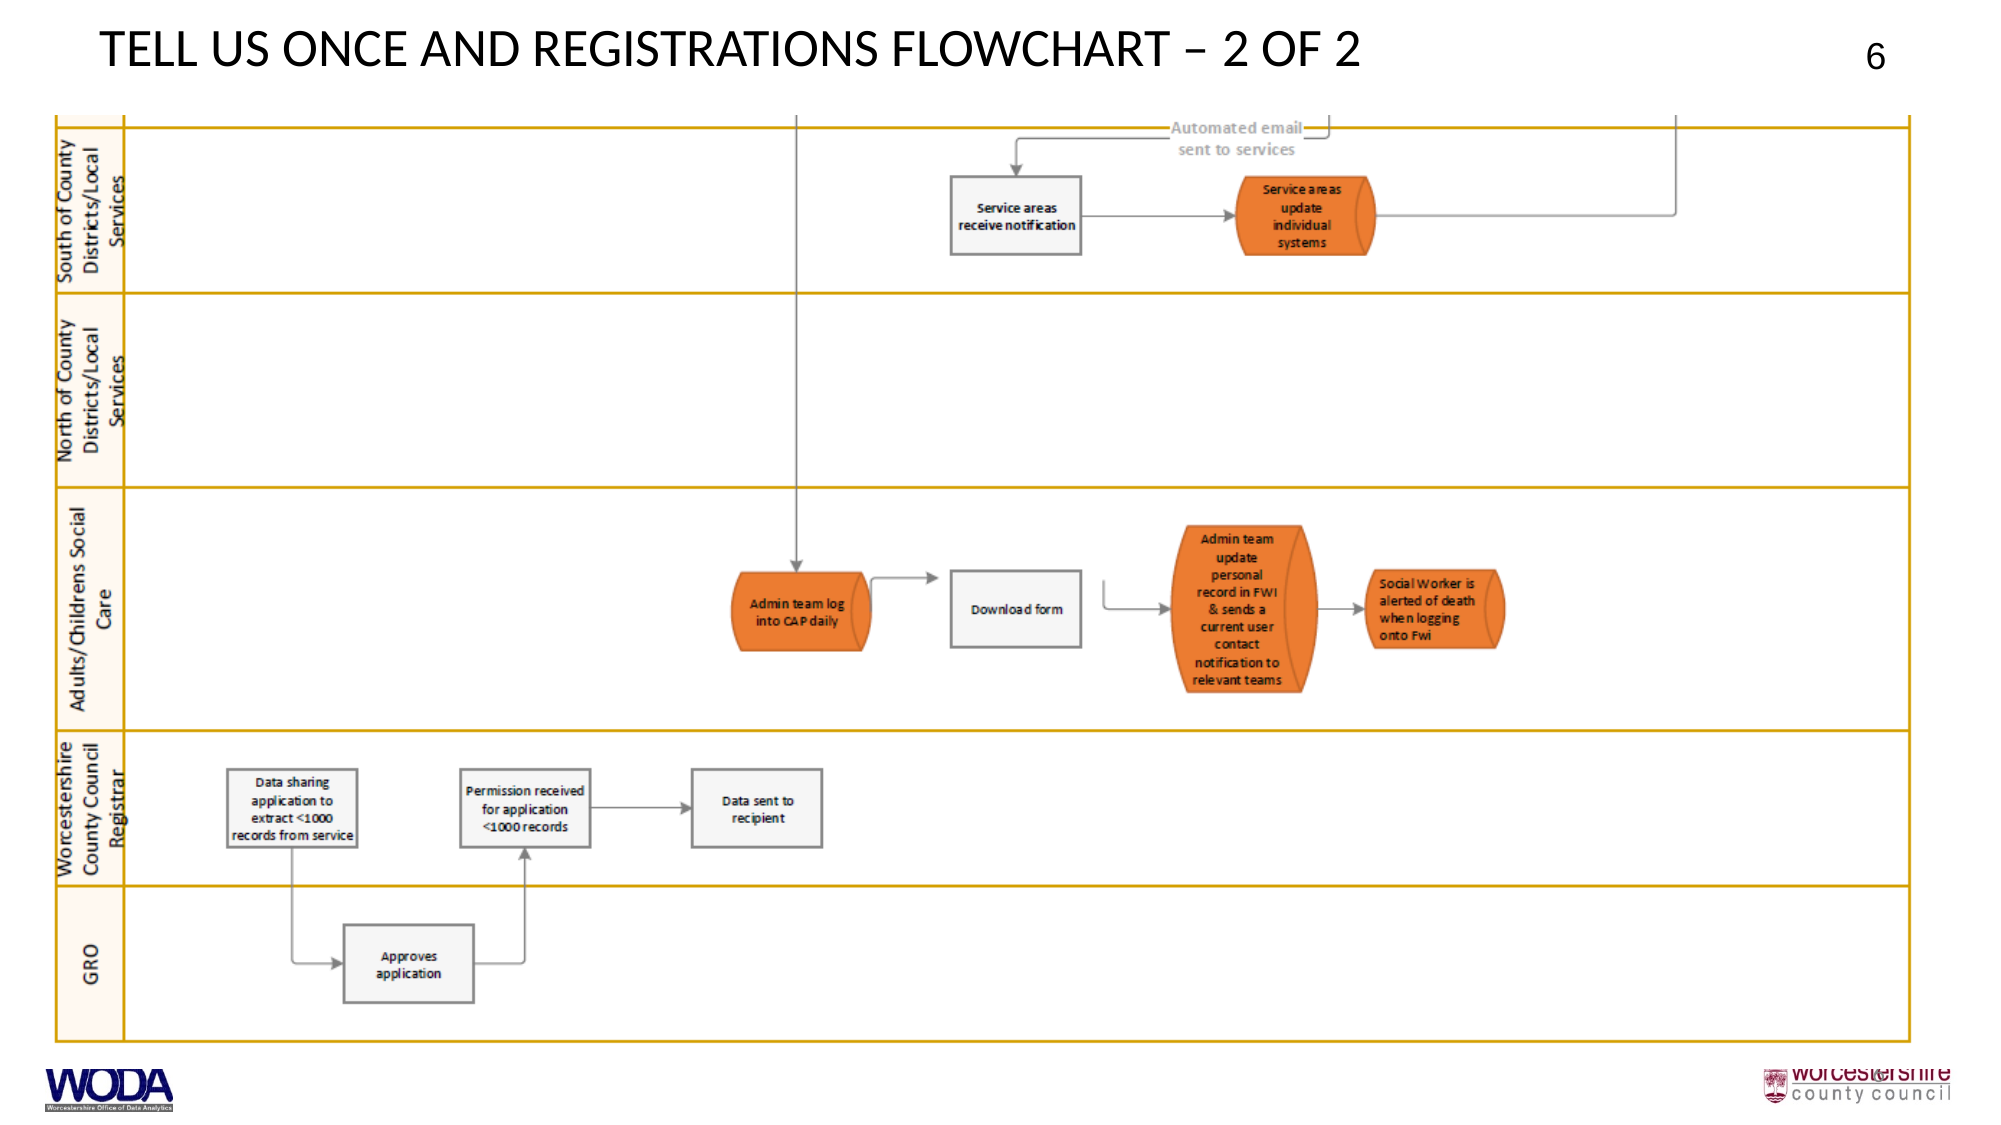

# TELL US ONCE AND REGISTRATIONS FLOWCHART – 2 OF 2